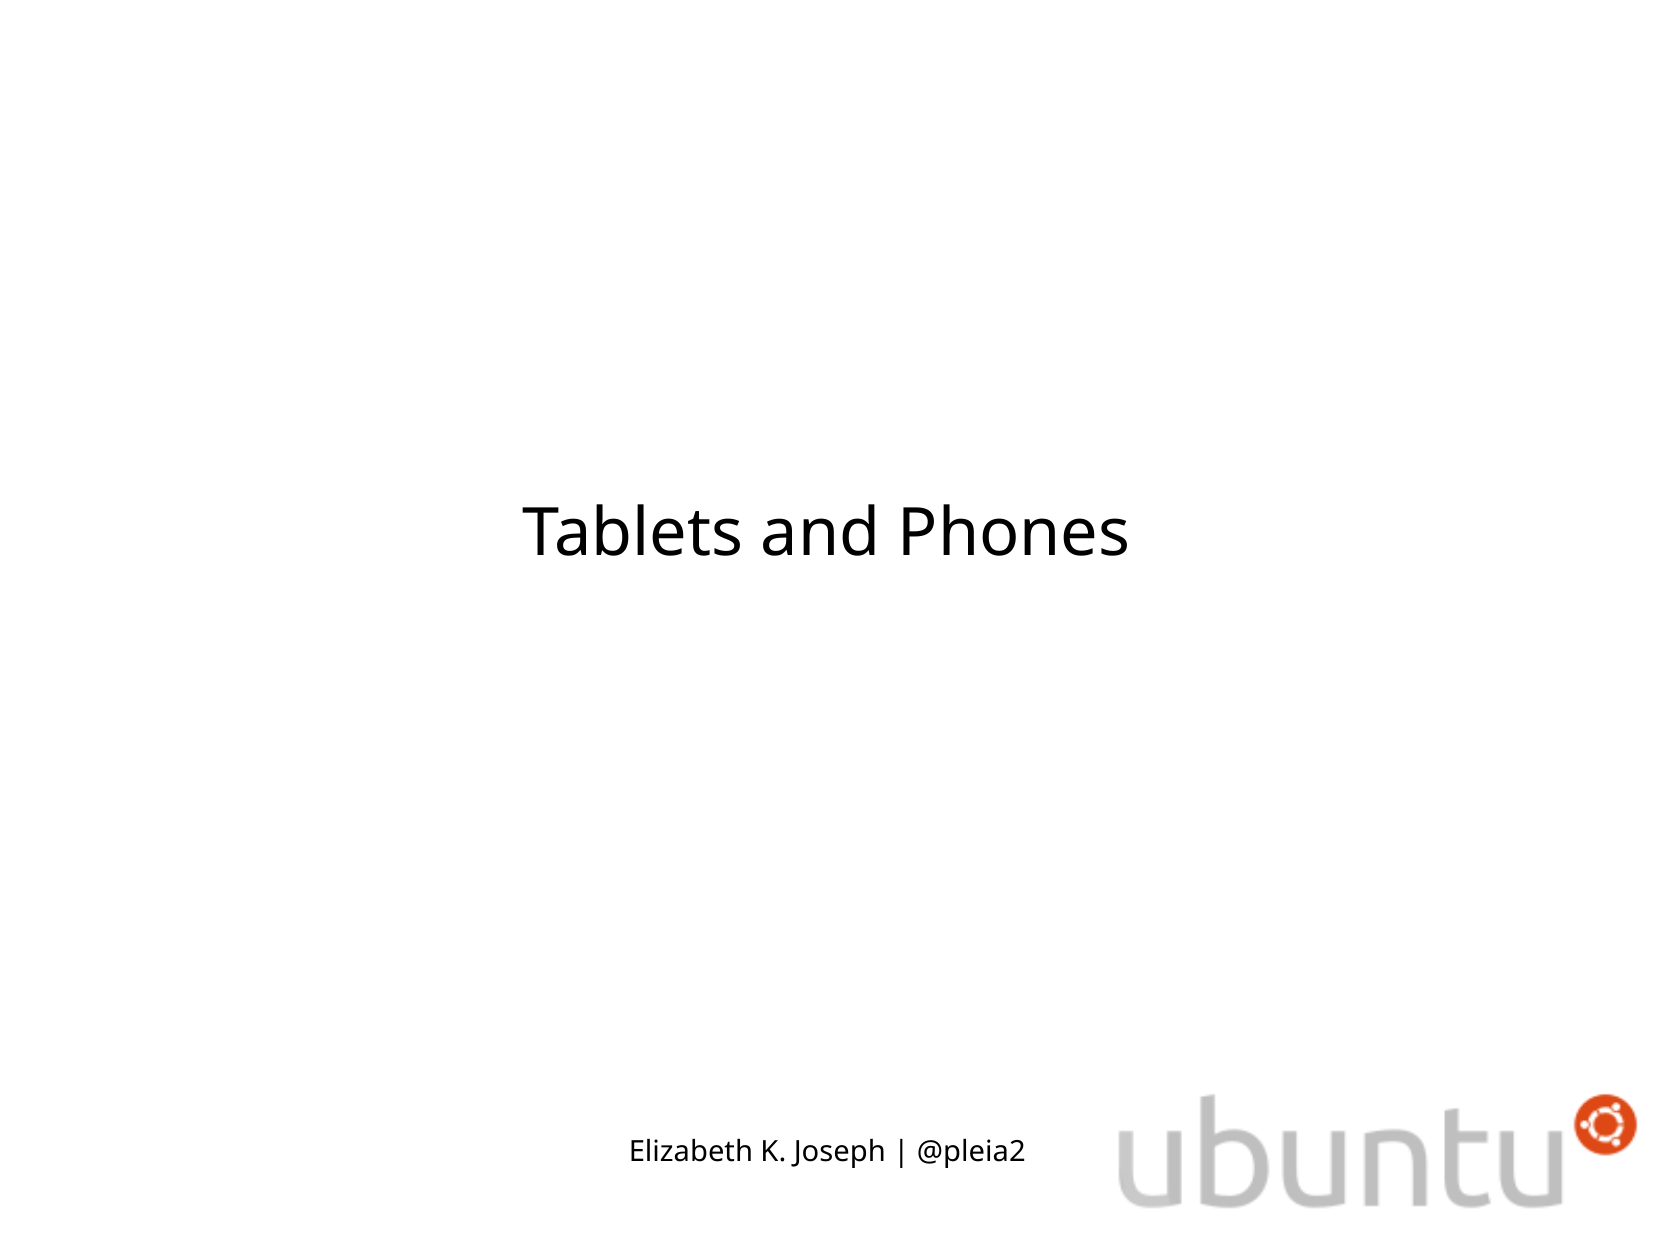

# Tablets and Phones
Elizabeth K. Joseph | @pleia2